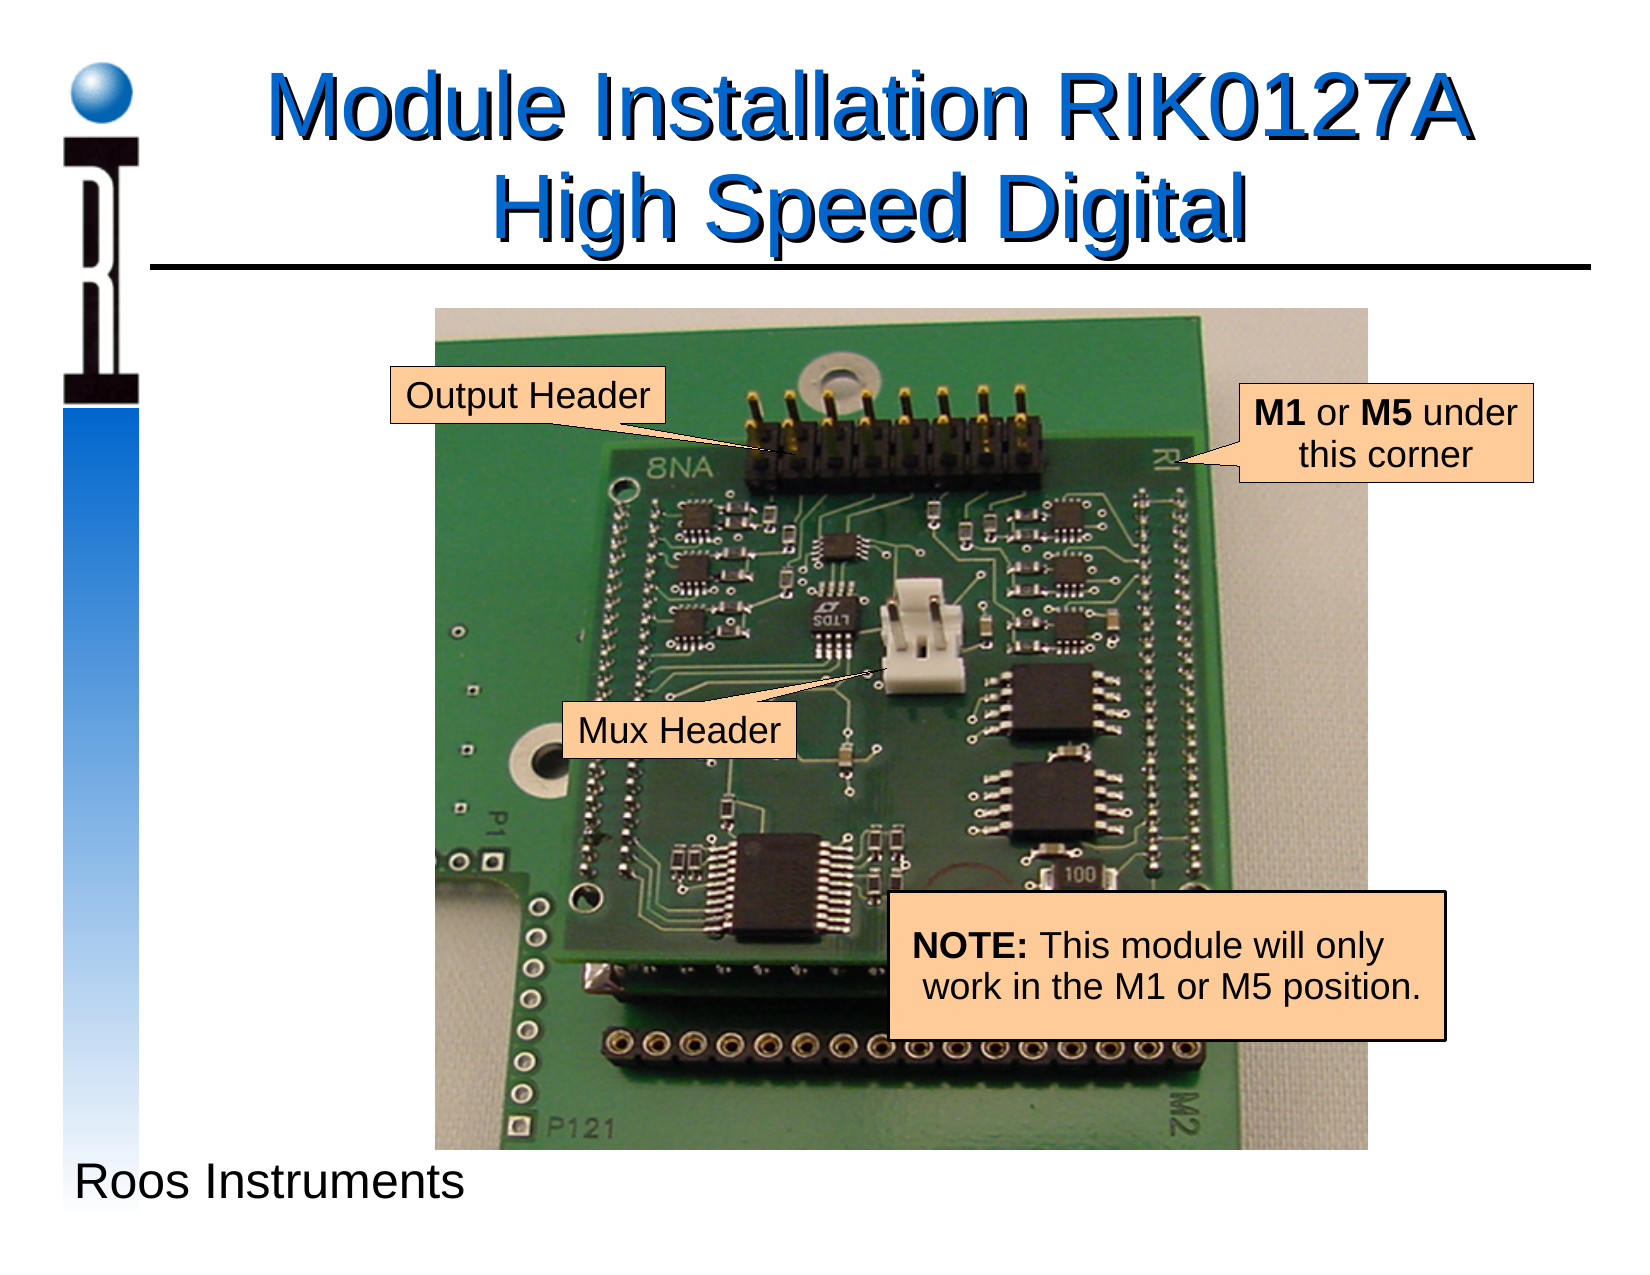

# Module Installation RIK0127A High Speed Digital
Output Header
M1 or M5 under
this corner
Mux Header
NOTE: This module will only
 work in the M1 or M5 position.